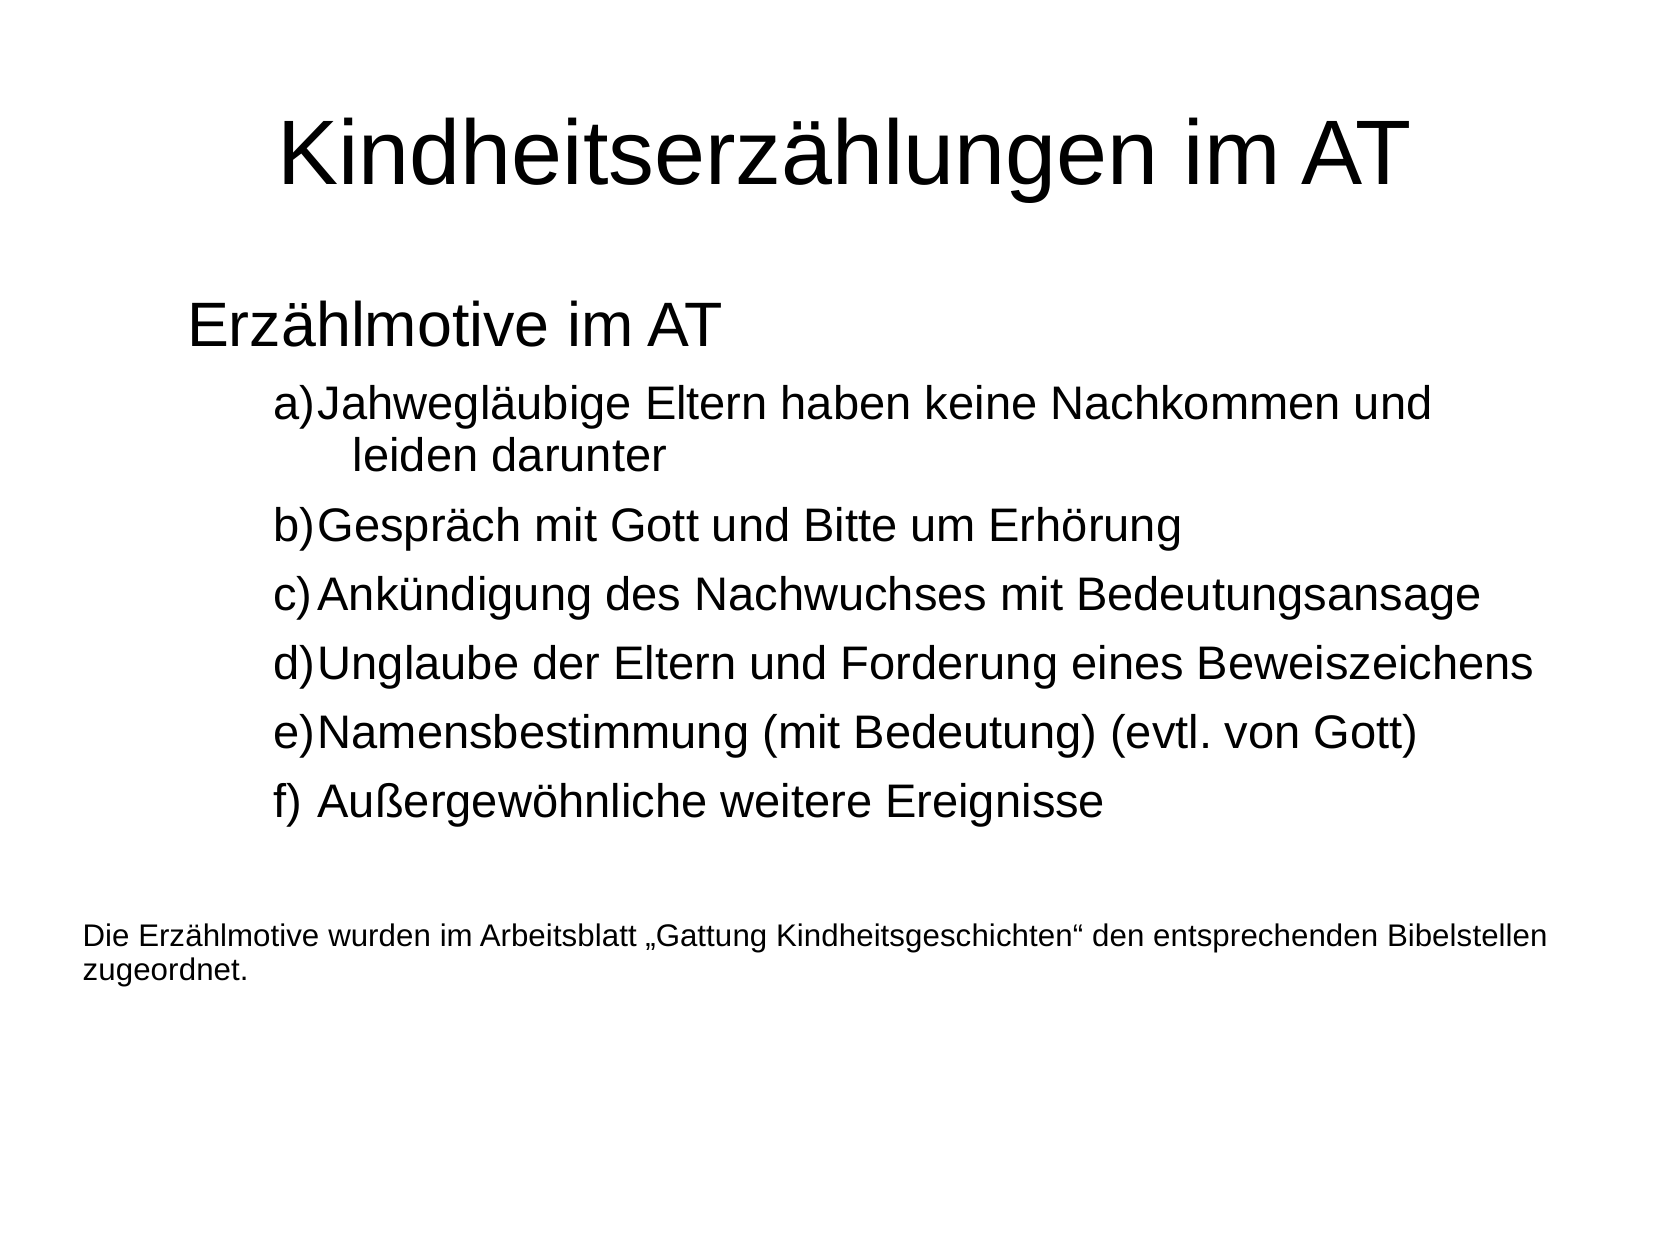

# Kindheitserzählungen im AT
Erzählmotive im AT
Jahwegläubige Eltern haben keine Nachkommen und leiden darunter
Gespräch mit Gott und Bitte um Erhörung
Ankündigung des Nachwuchses mit Bedeutungsansage
Unglaube der Eltern und Forderung eines Beweiszeichens
Namensbestimmung (mit Bedeutung) (evtl. von Gott)
Außergewöhnliche weitere Ereignisse
Die Erzählmotive wurden im Arbeitsblatt „Gattung Kindheitsgeschichten“ den entsprechenden Bibelstellen zugeordnet.